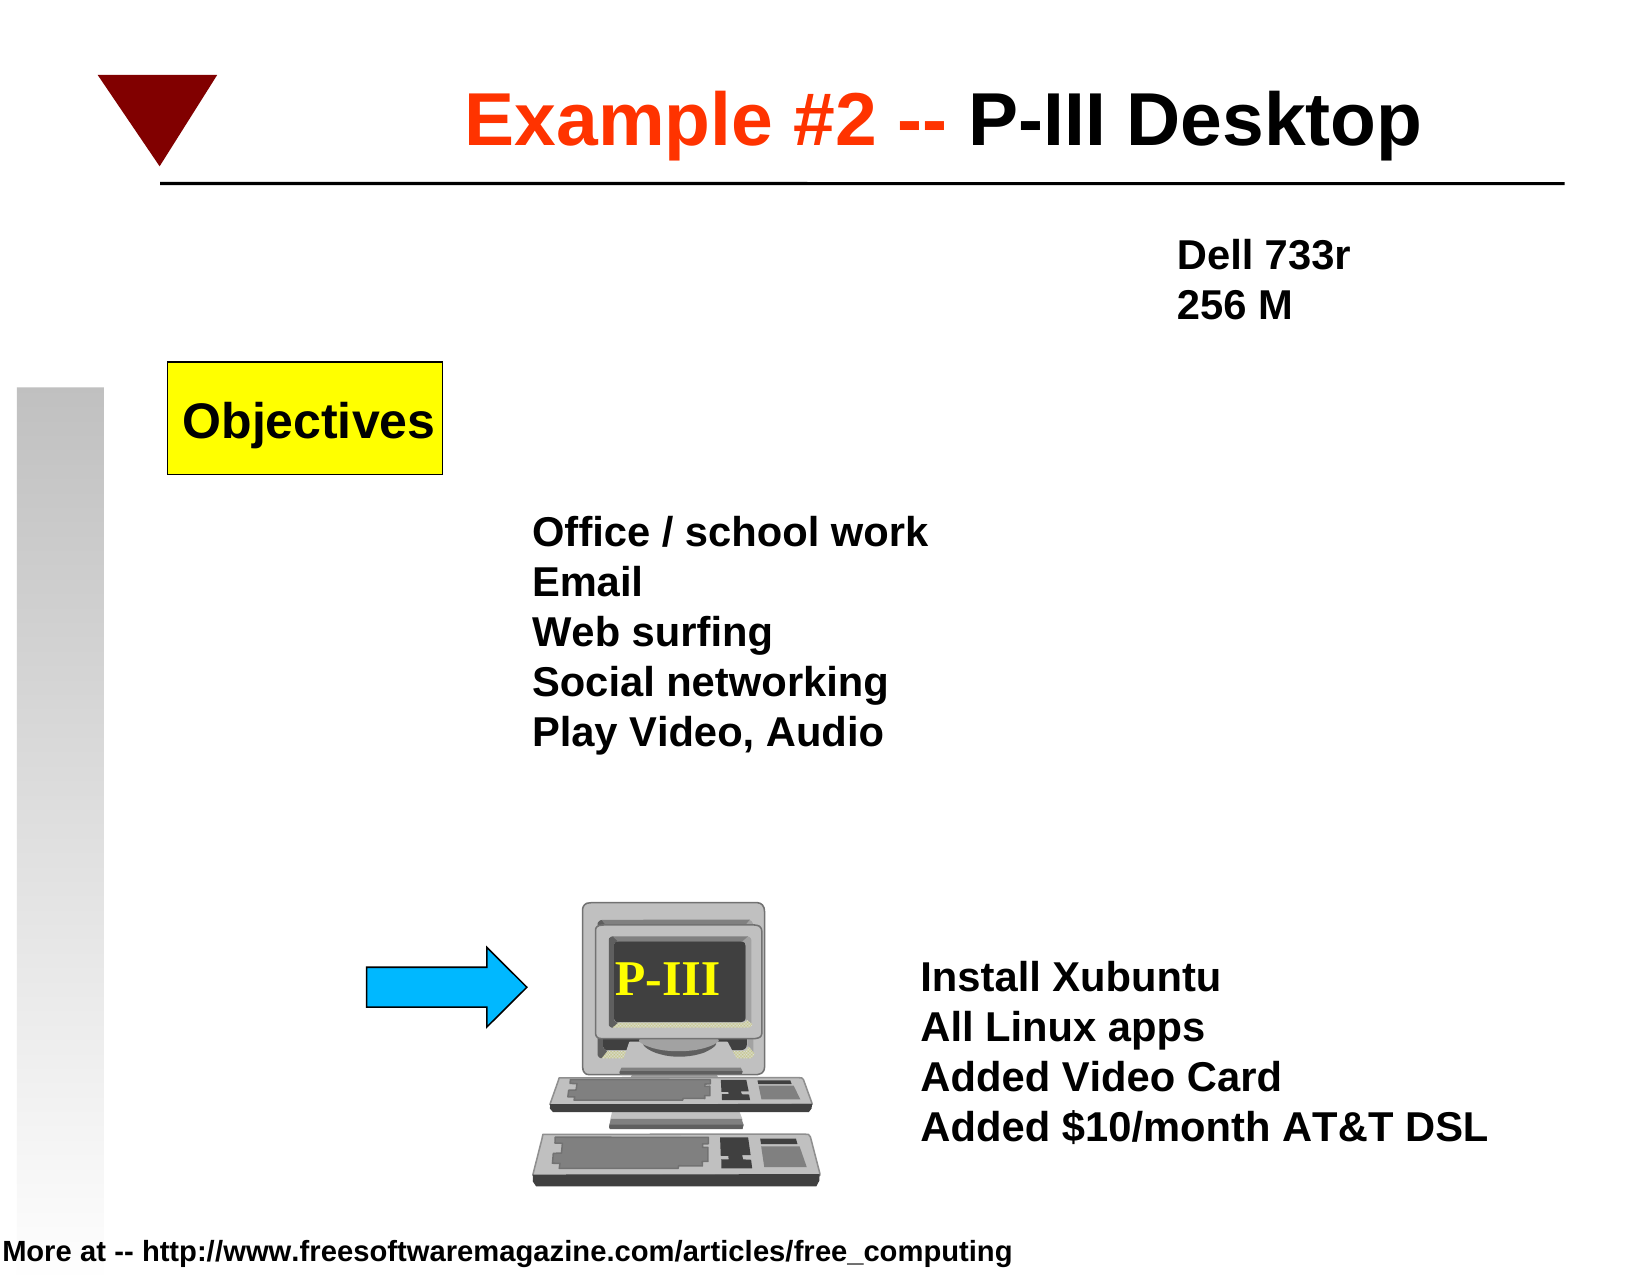

Example #2 -- P-III Desktop
 Dell 733r
 256 M
Objectives
 Office / school work
 Email
 Web surfing
 Social networking
 Play Video, Audio
P-III
 Install Xubuntu
 All Linux apps
 Added Video Card
 Added $10/month AT&T DSL
More at -- http://www.freesoftwaremagazine.com/articles/free_computing